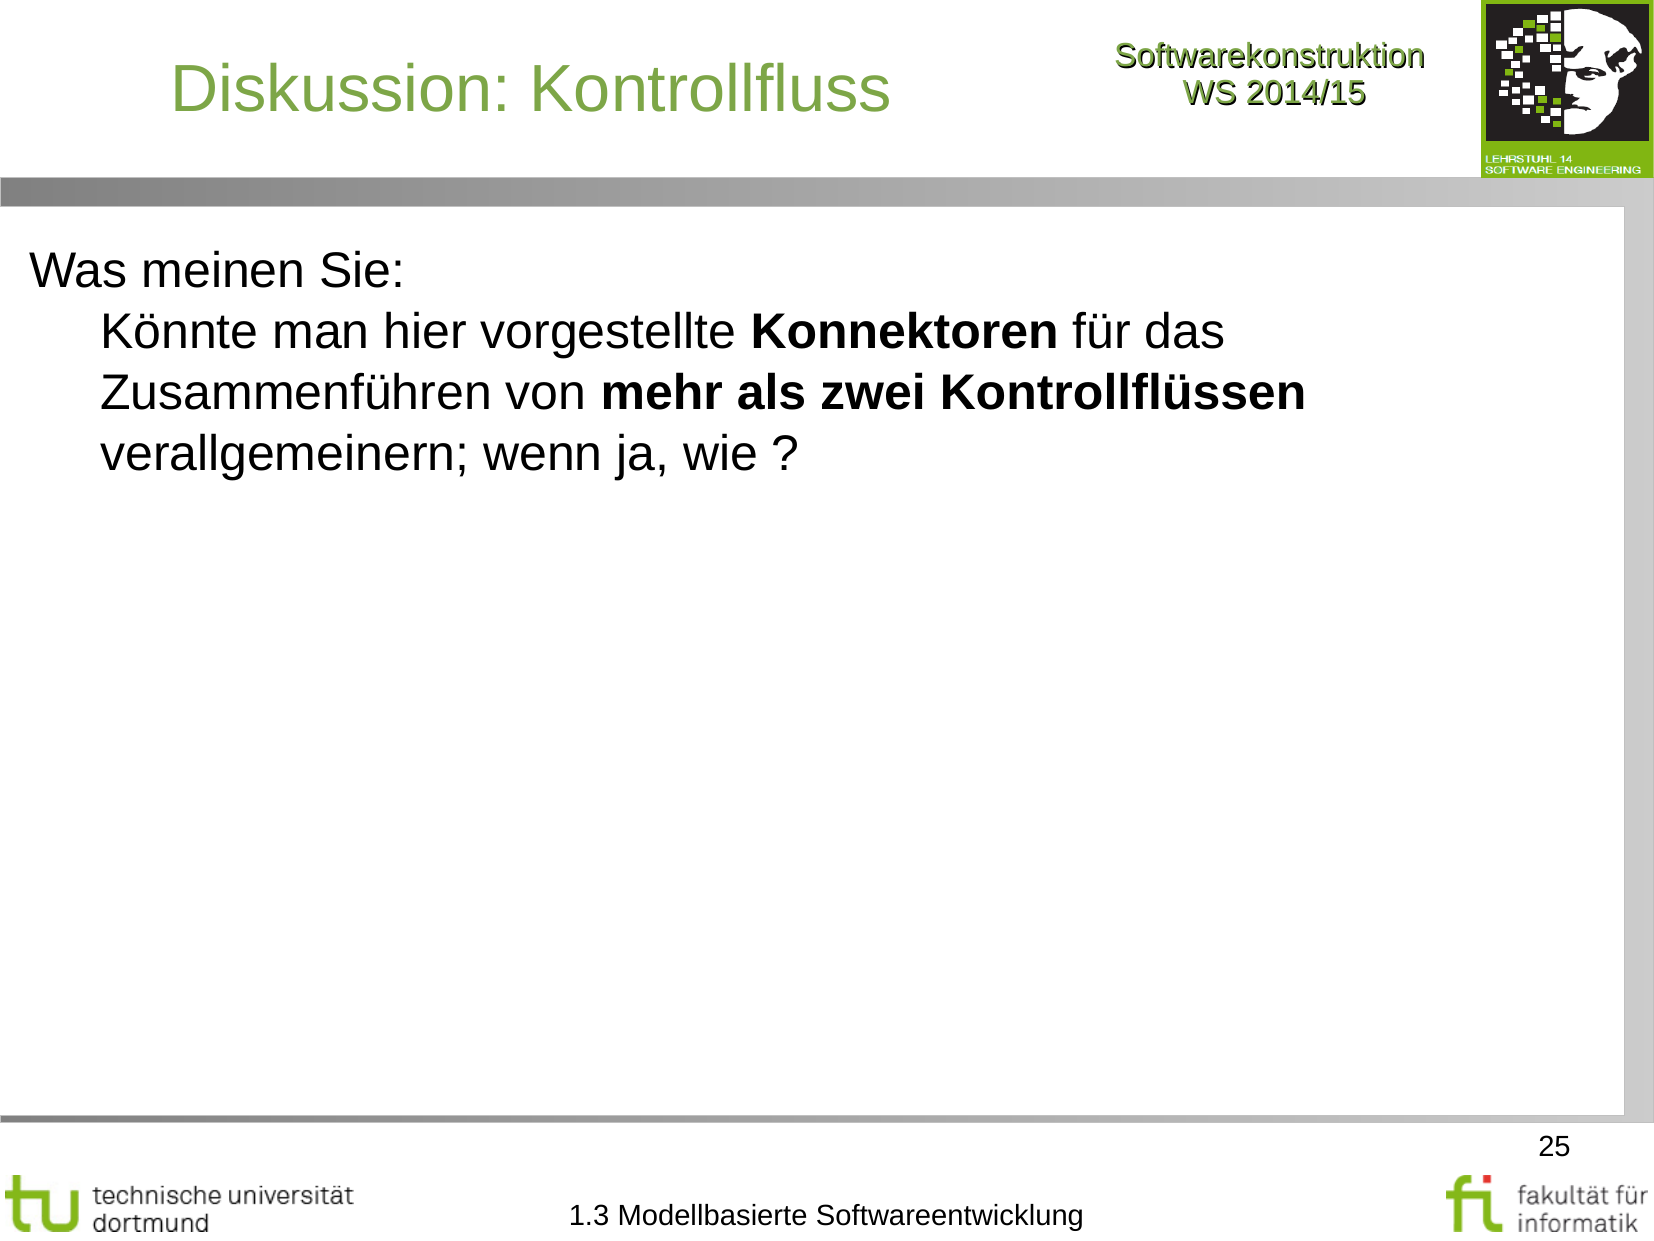

# Diskussion: Kontrollfluss
Was meinen Sie:
Könnte man hier vorgestellte Konnektoren für das Zusammenführen von mehr als zwei Kontrollflüssen verallgemeinern; wenn ja, wie ?
25
1.3 Modellbasierte Softwareentwicklung